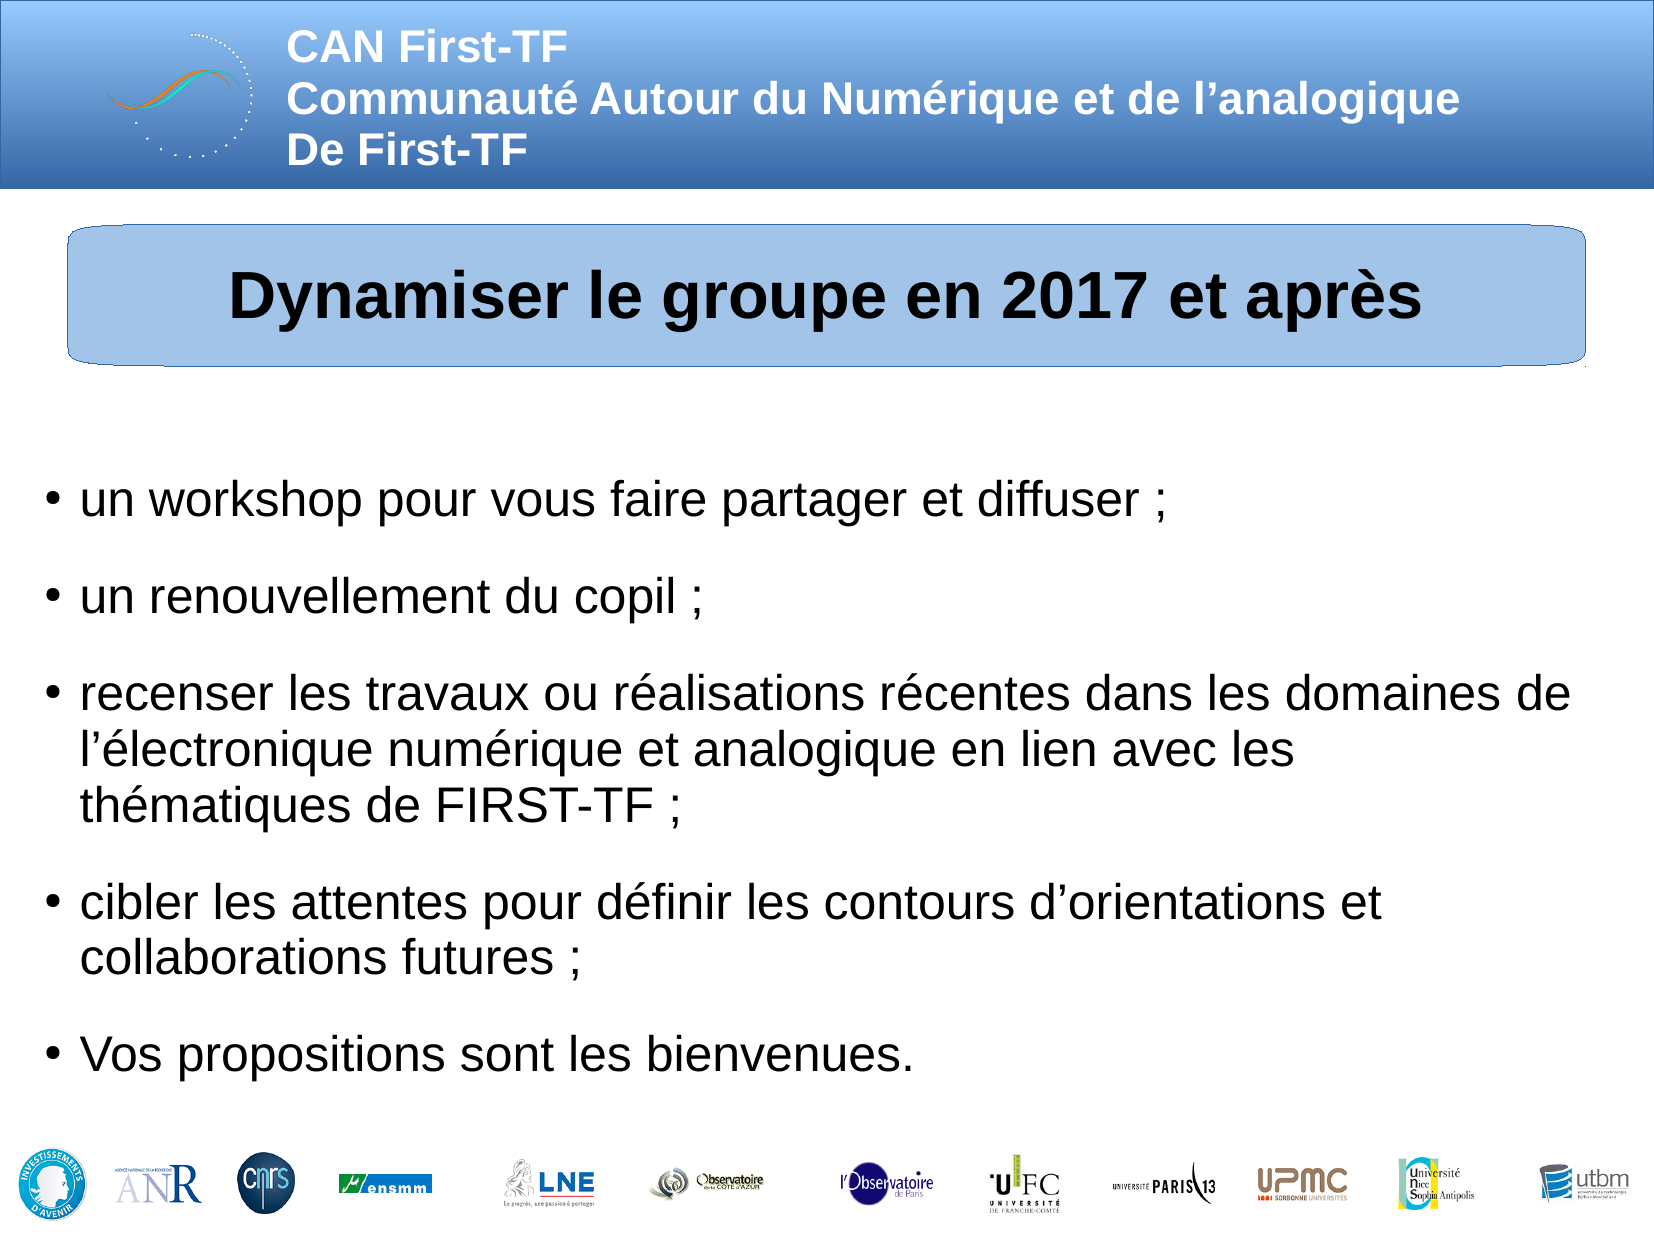

CAN First-TF
Communauté Autour du Numérique et de l’analogique
De First-TF
Dynamiser le groupe en 2017 et après
un workshop pour vous faire partager et diffuser ;
un renouvellement du copil ;
recenser les travaux ou réalisations récentes dans les domaines de l’électronique numérique et analogique en lien avec les thématiques de FIRST-TF ;
cibler les attentes pour définir les contours d’orientations et collaborations futures ;
Vos propositions sont les bienvenues.